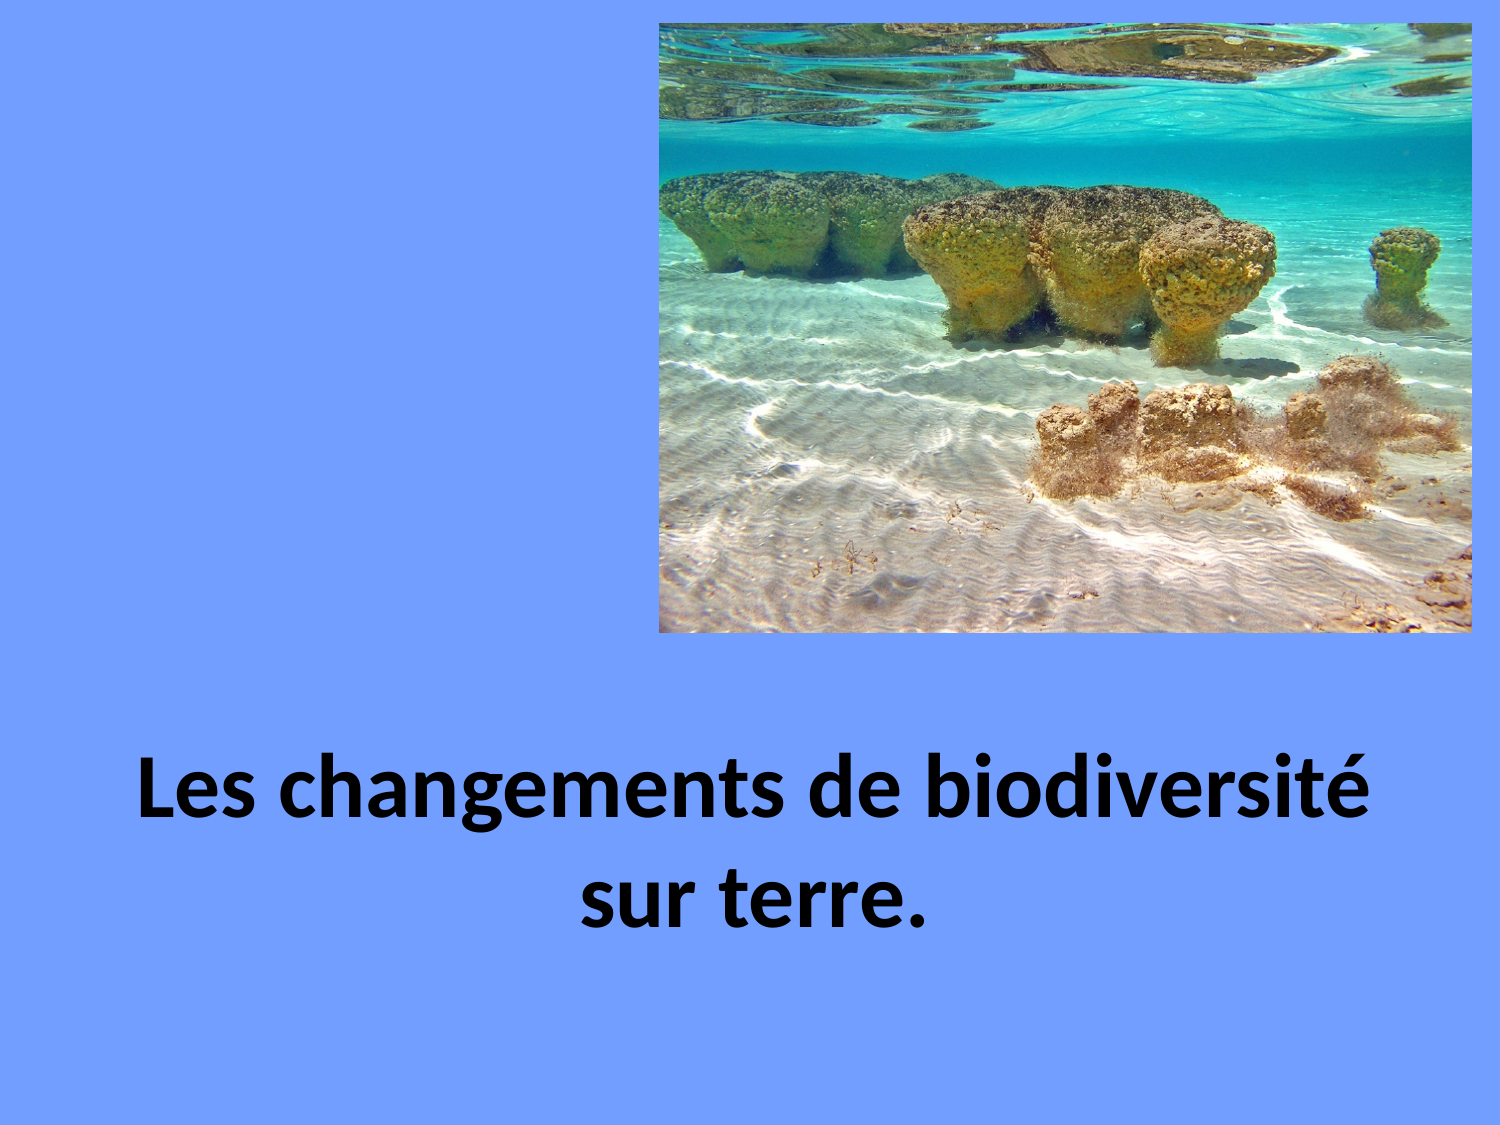

# Les changements de biodiversité sur terre.